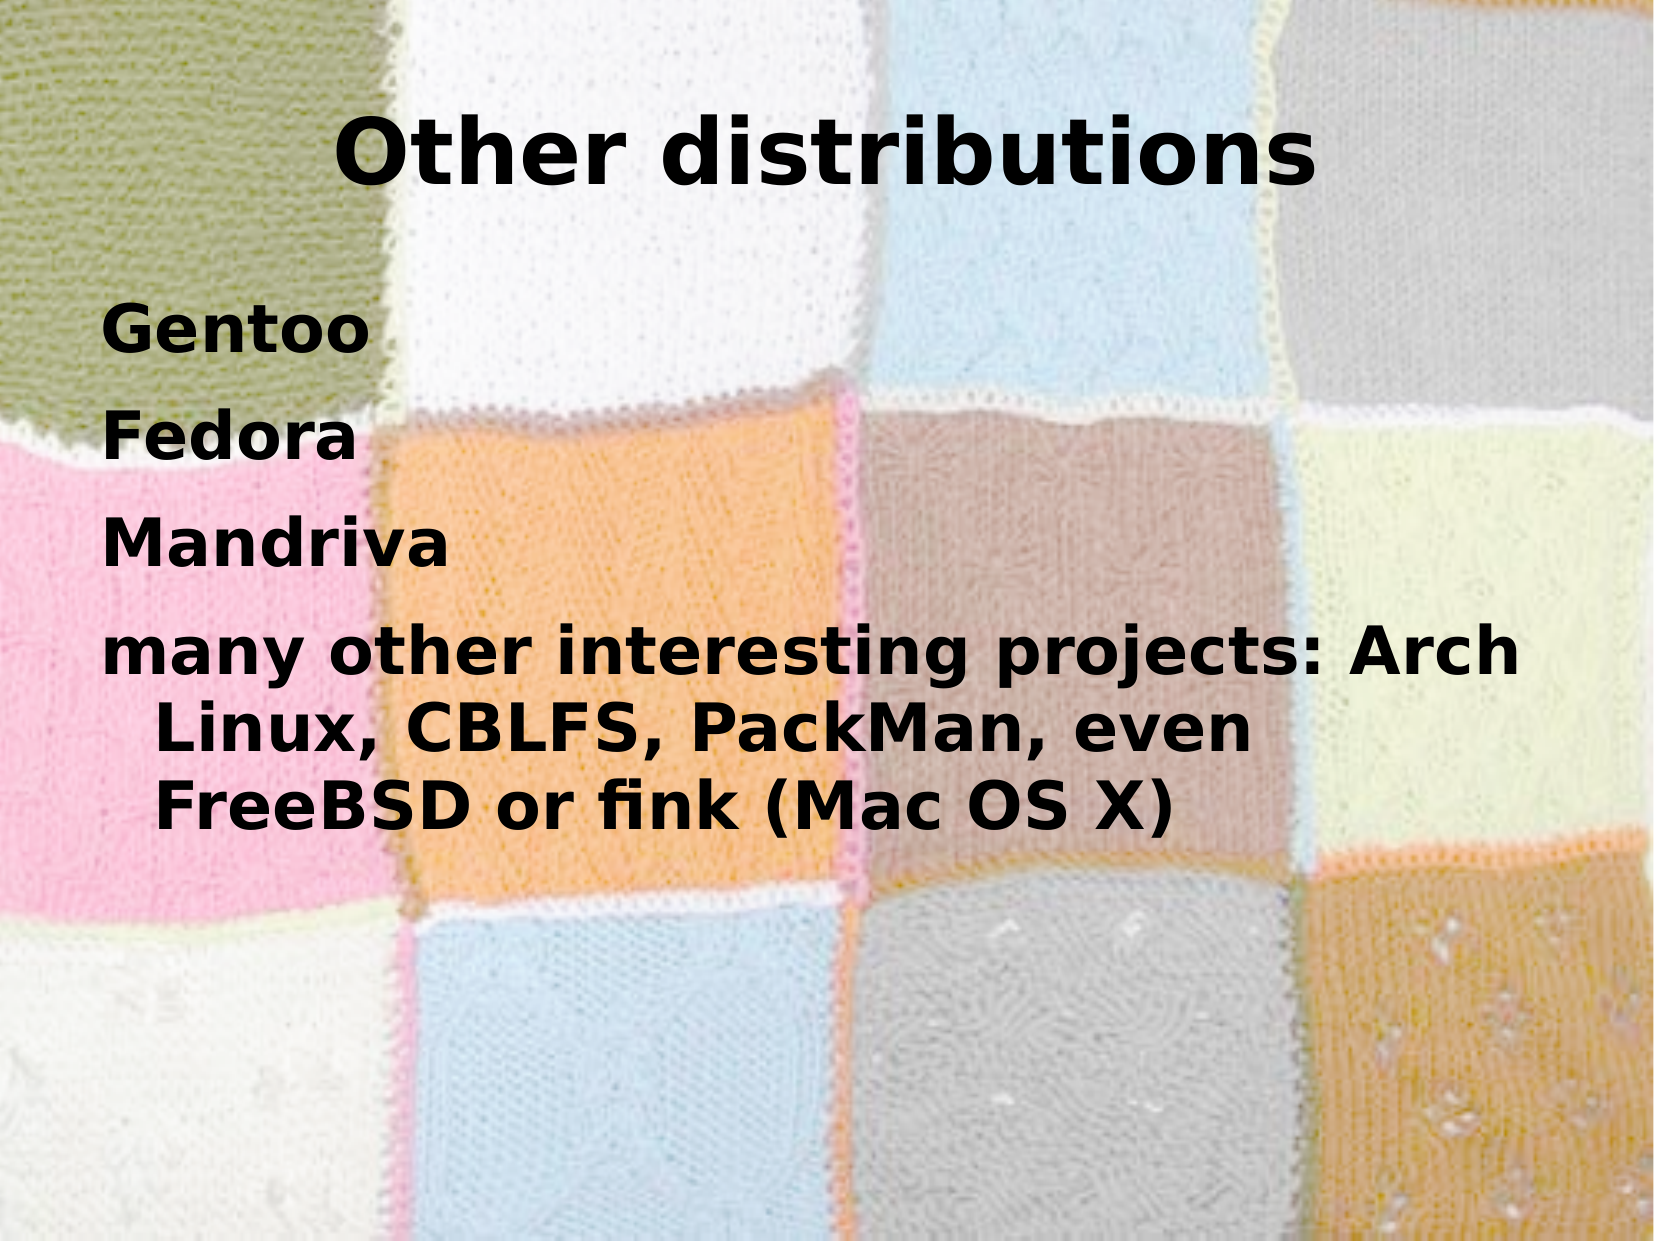

# Other distributions
Gentoo
Fedora
Mandriva
many other interesting projects: Arch Linux, CBLFS, PackMan, even FreeBSD or fink (Mac OS X)